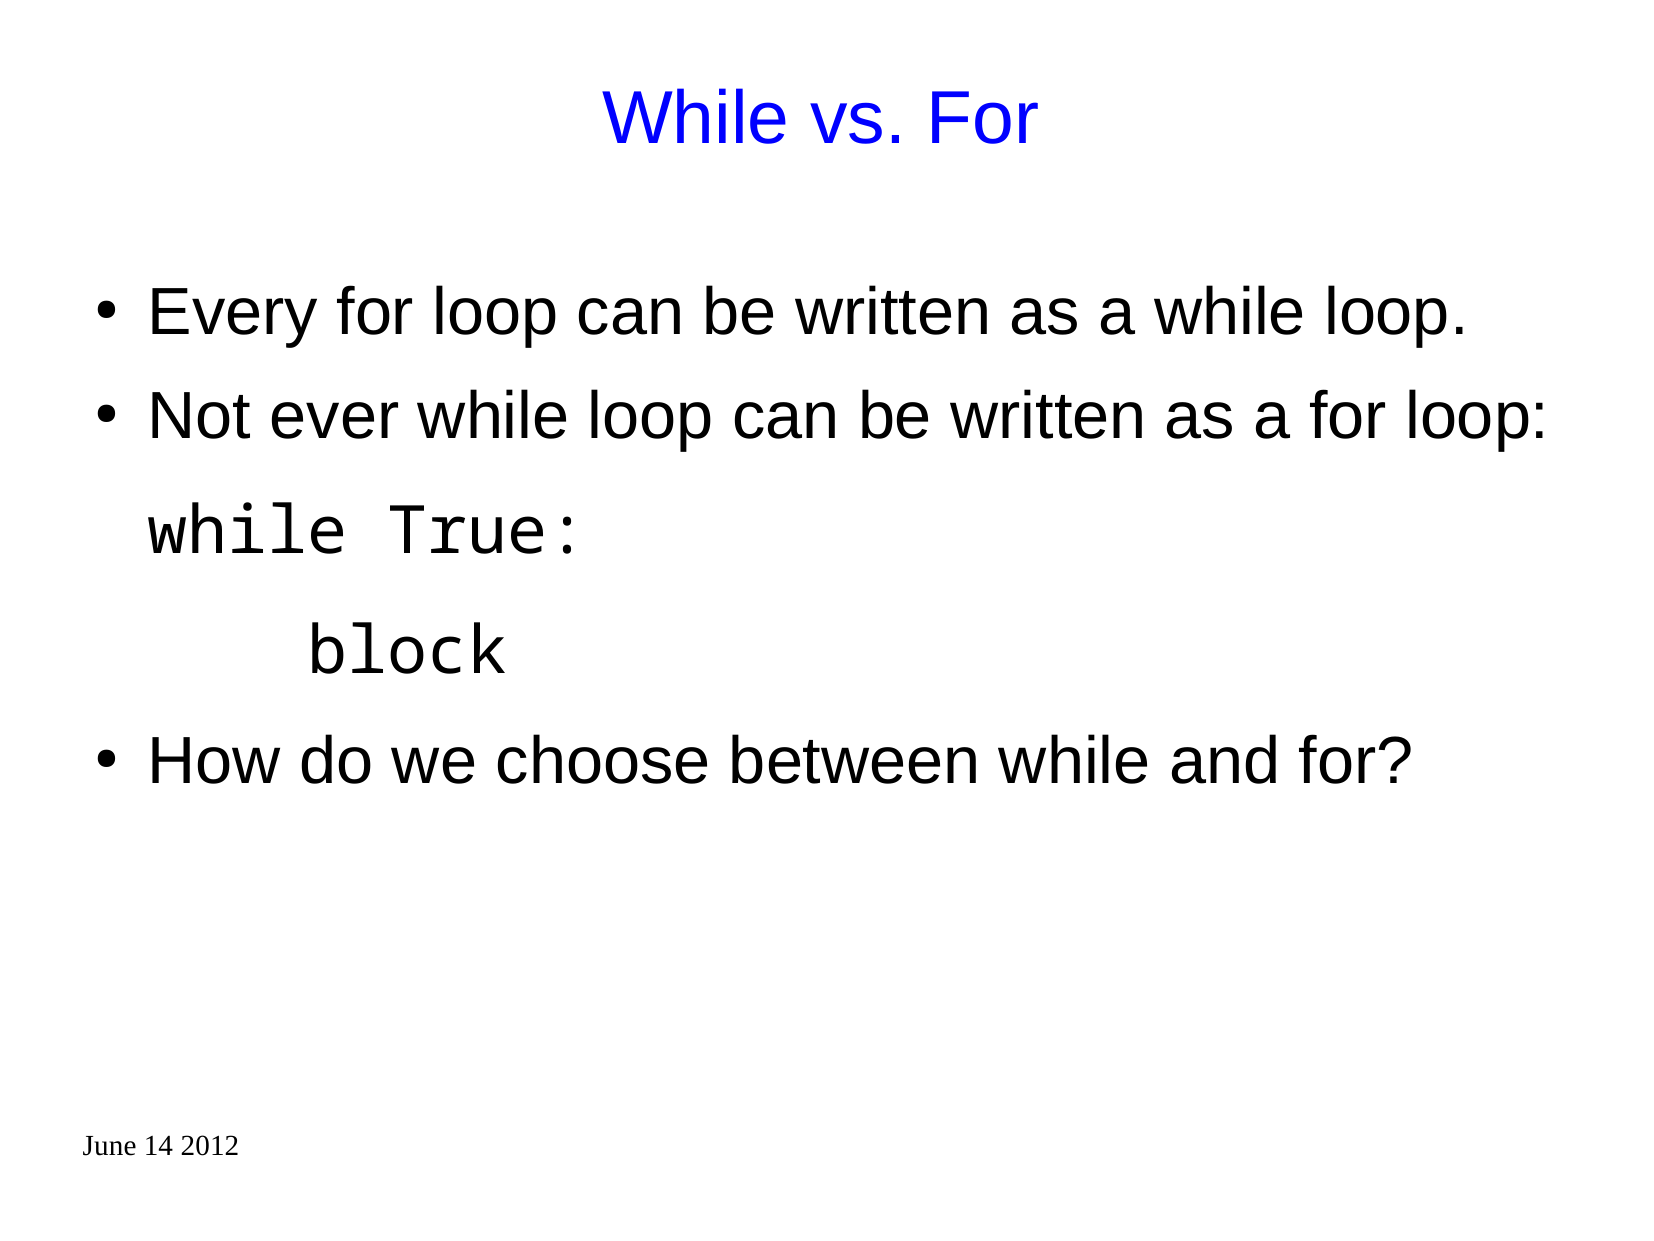

# While vs. For
Every for loop can be written as a while loop.
Not ever while loop can be written as a for loop:
while True:
 block
How do we choose between while and for?
June 14 2012